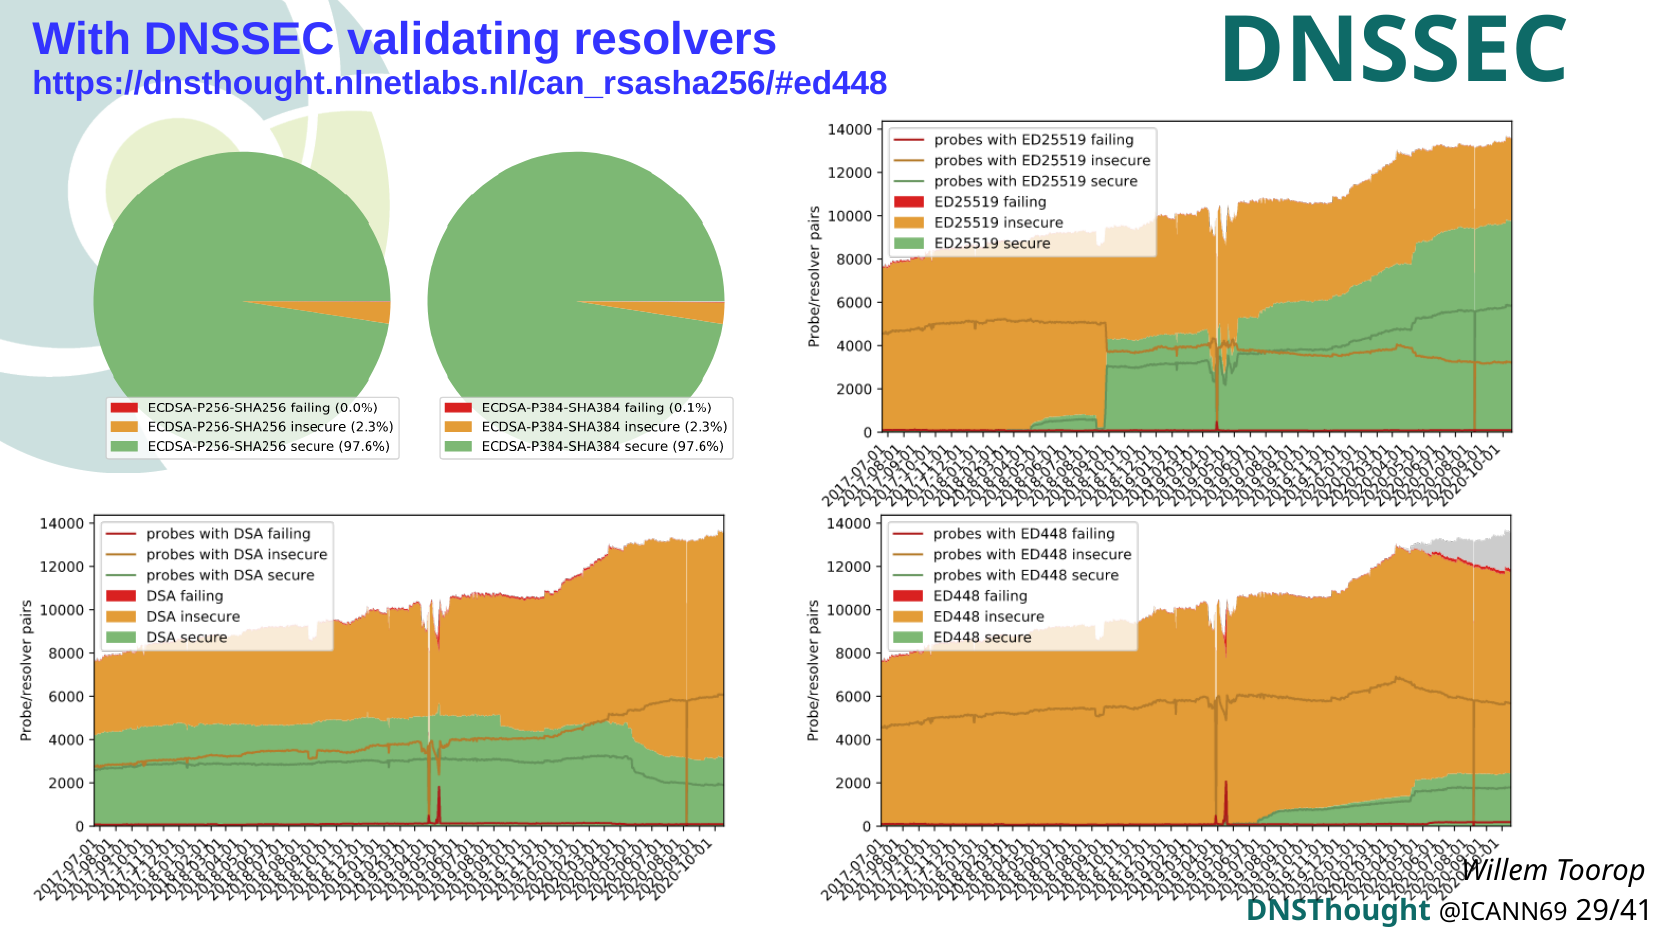

# DNSSEC
With DNSSEC validating resolvers
https://dnsthought.nlnetlabs.nl/can_rsasha256/#ed448
29